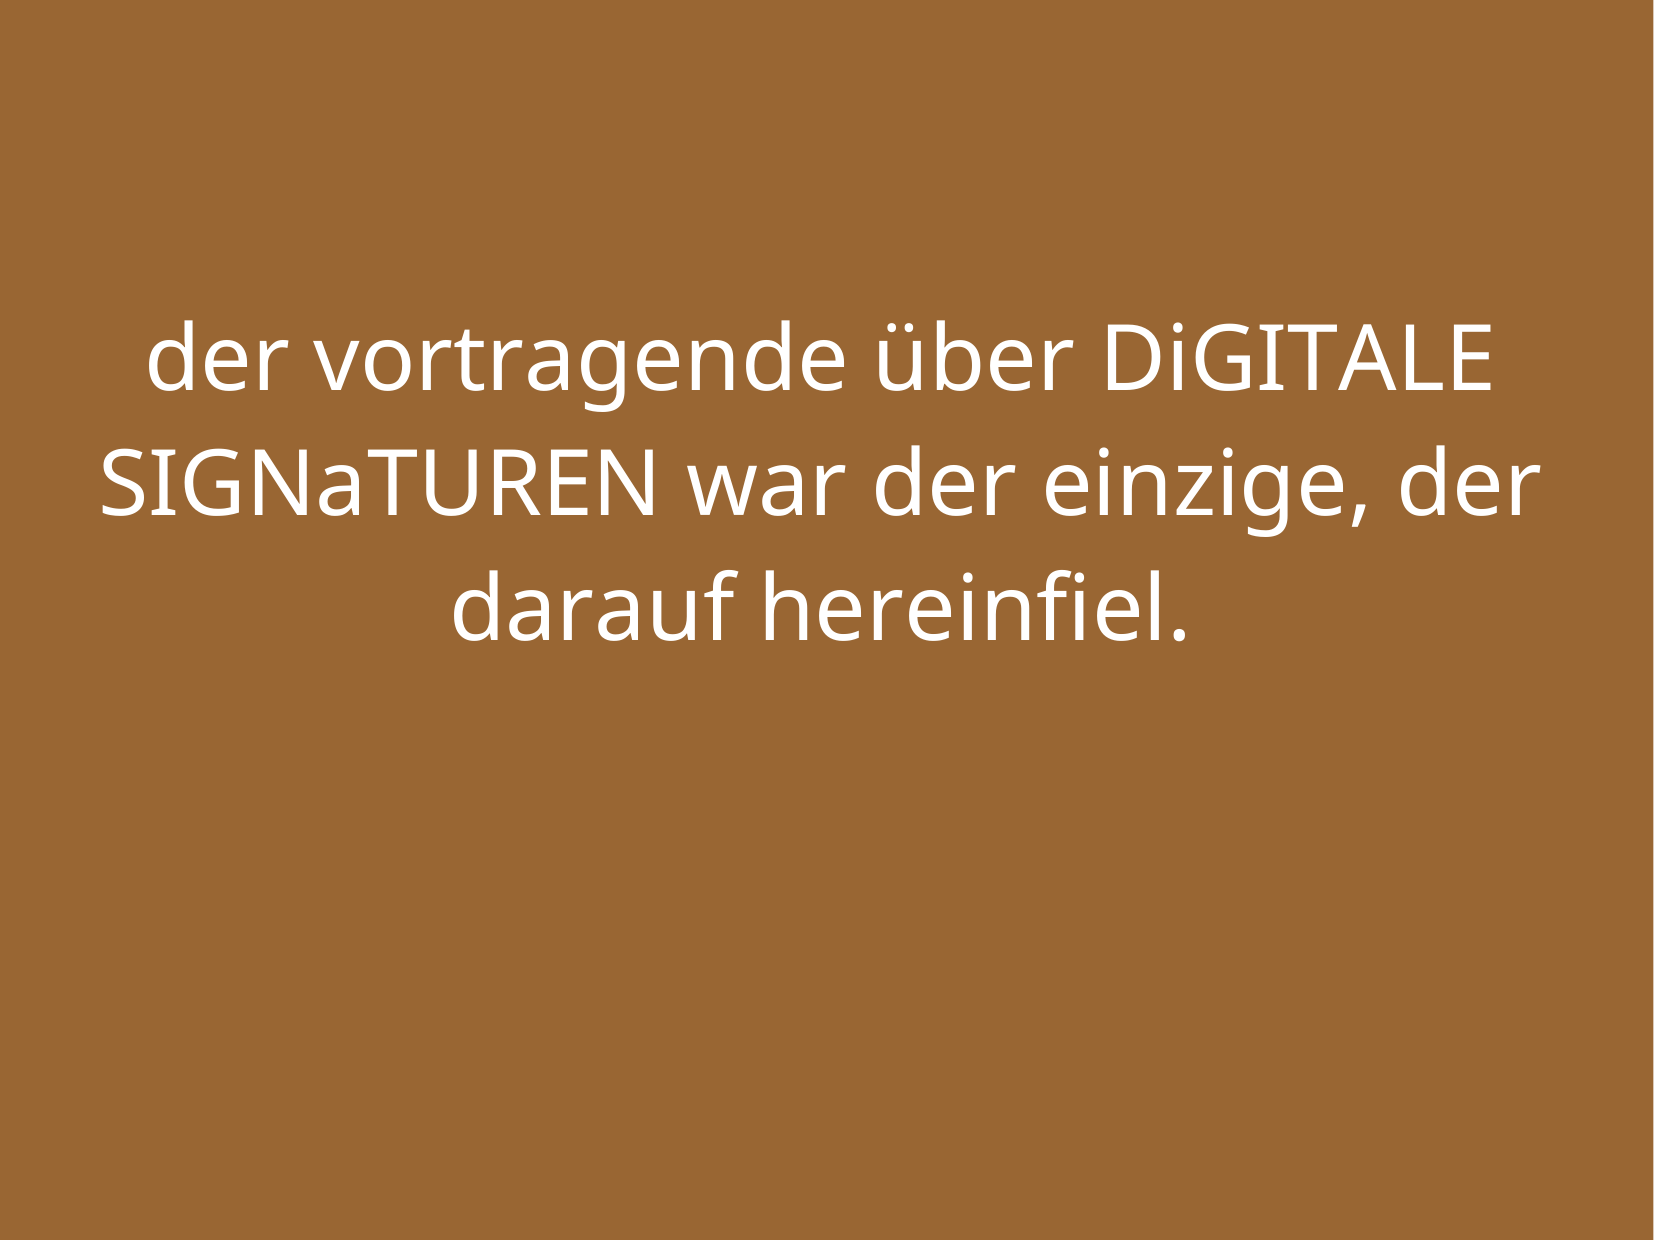

# der vortragende über DiGITALE SIGNaTUREN war der einzige, der darauf hereinfiel.